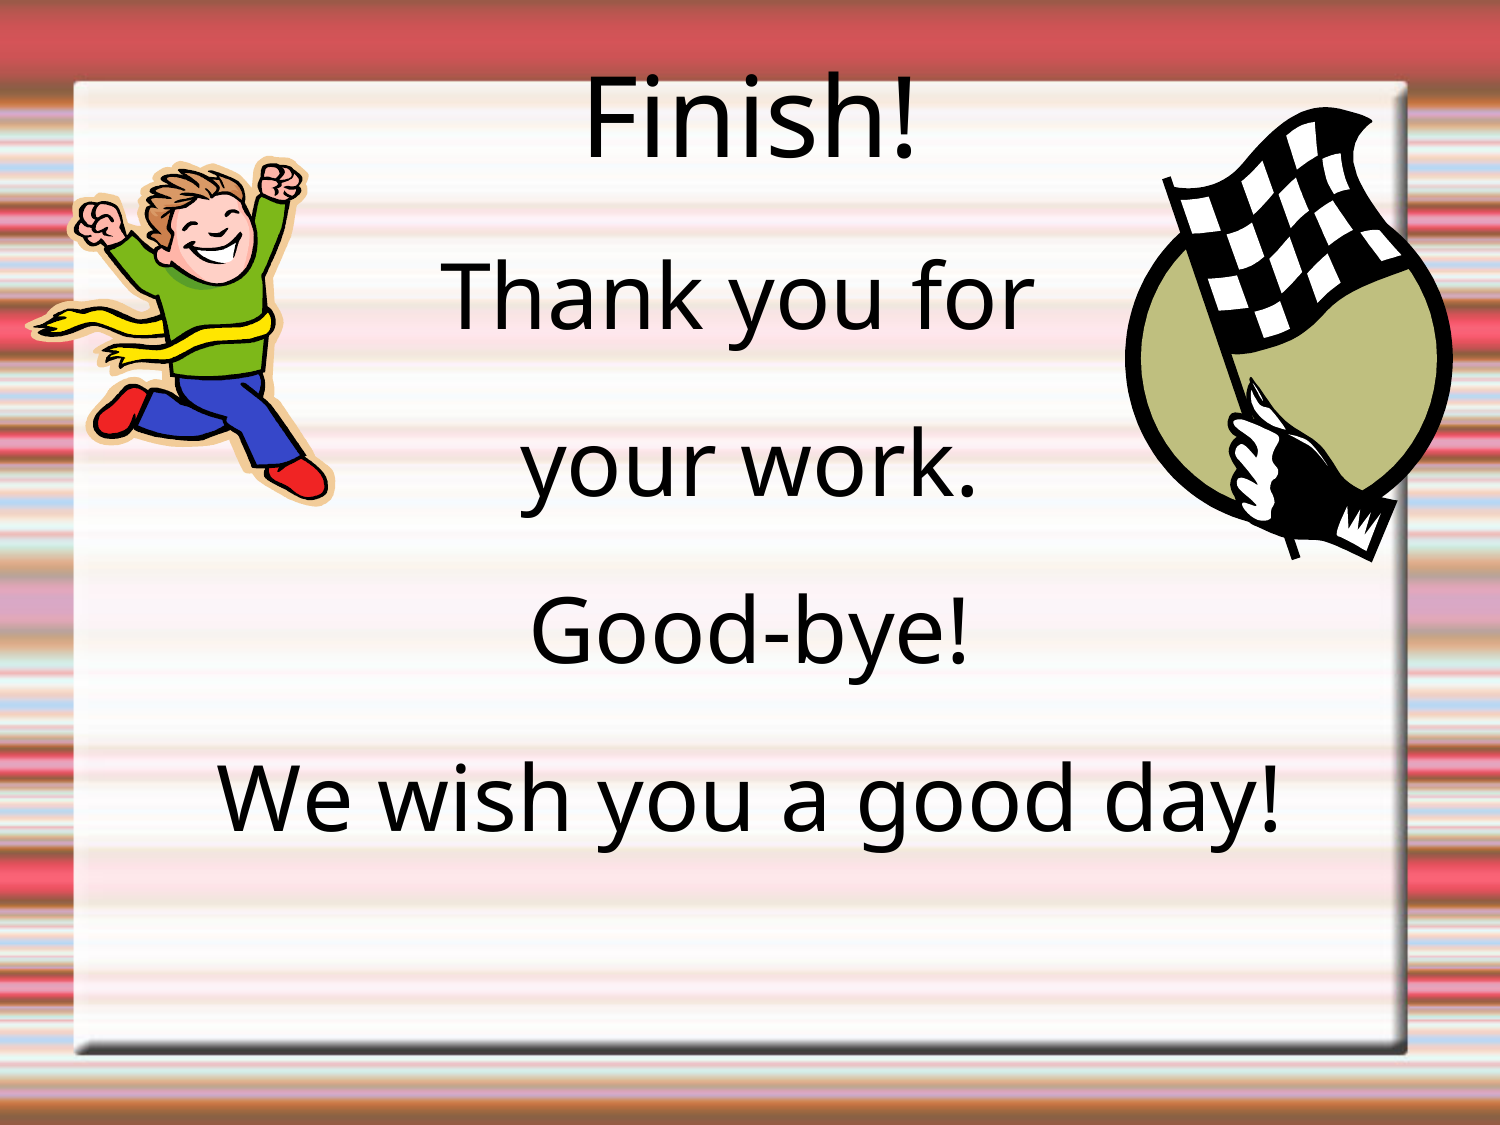

Finish!
Thank you for
your work.
Good-bye!
We wish you a good day!